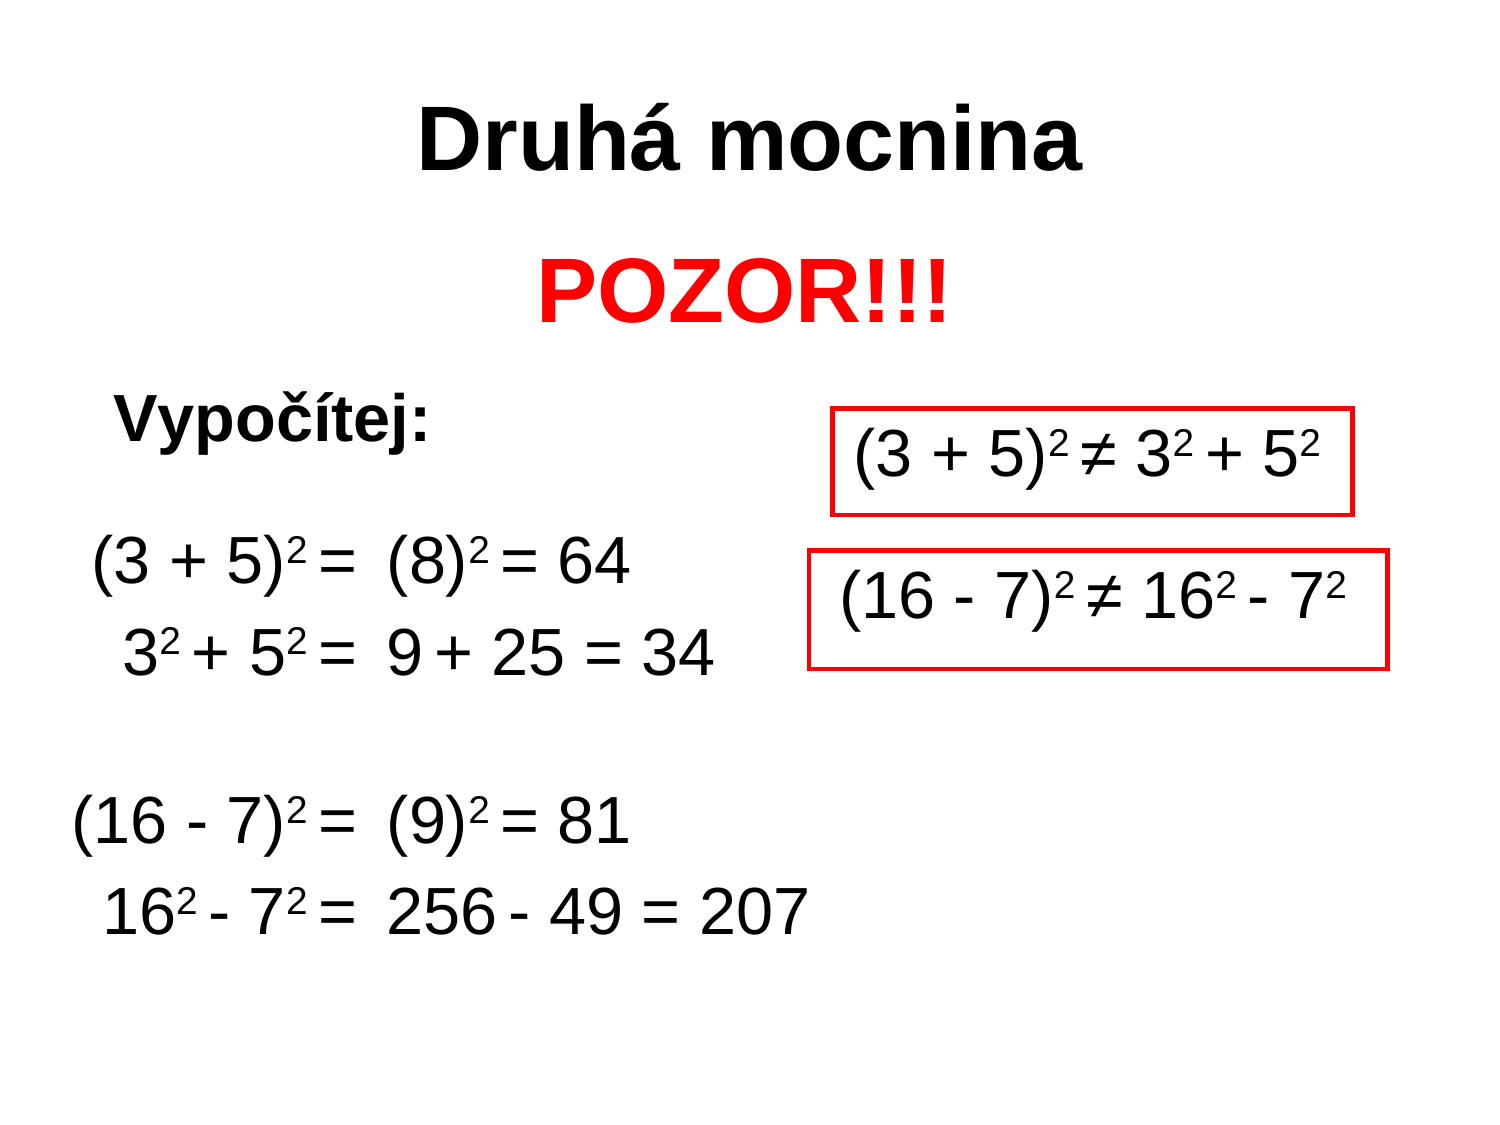

# Druhá mocnina
POZOR!!!
Vypočítej:
(3 + 5)2 ≠ 32 + 52
(3 + 5)2 =
32 + 52 =
(8)2 = 64
9 + 25 = 34
(16 - 7)2 ≠ 162 - 72
(16 - 7)2 =
162 - 72 =
(9)2 = 81
256 - 49 = 207